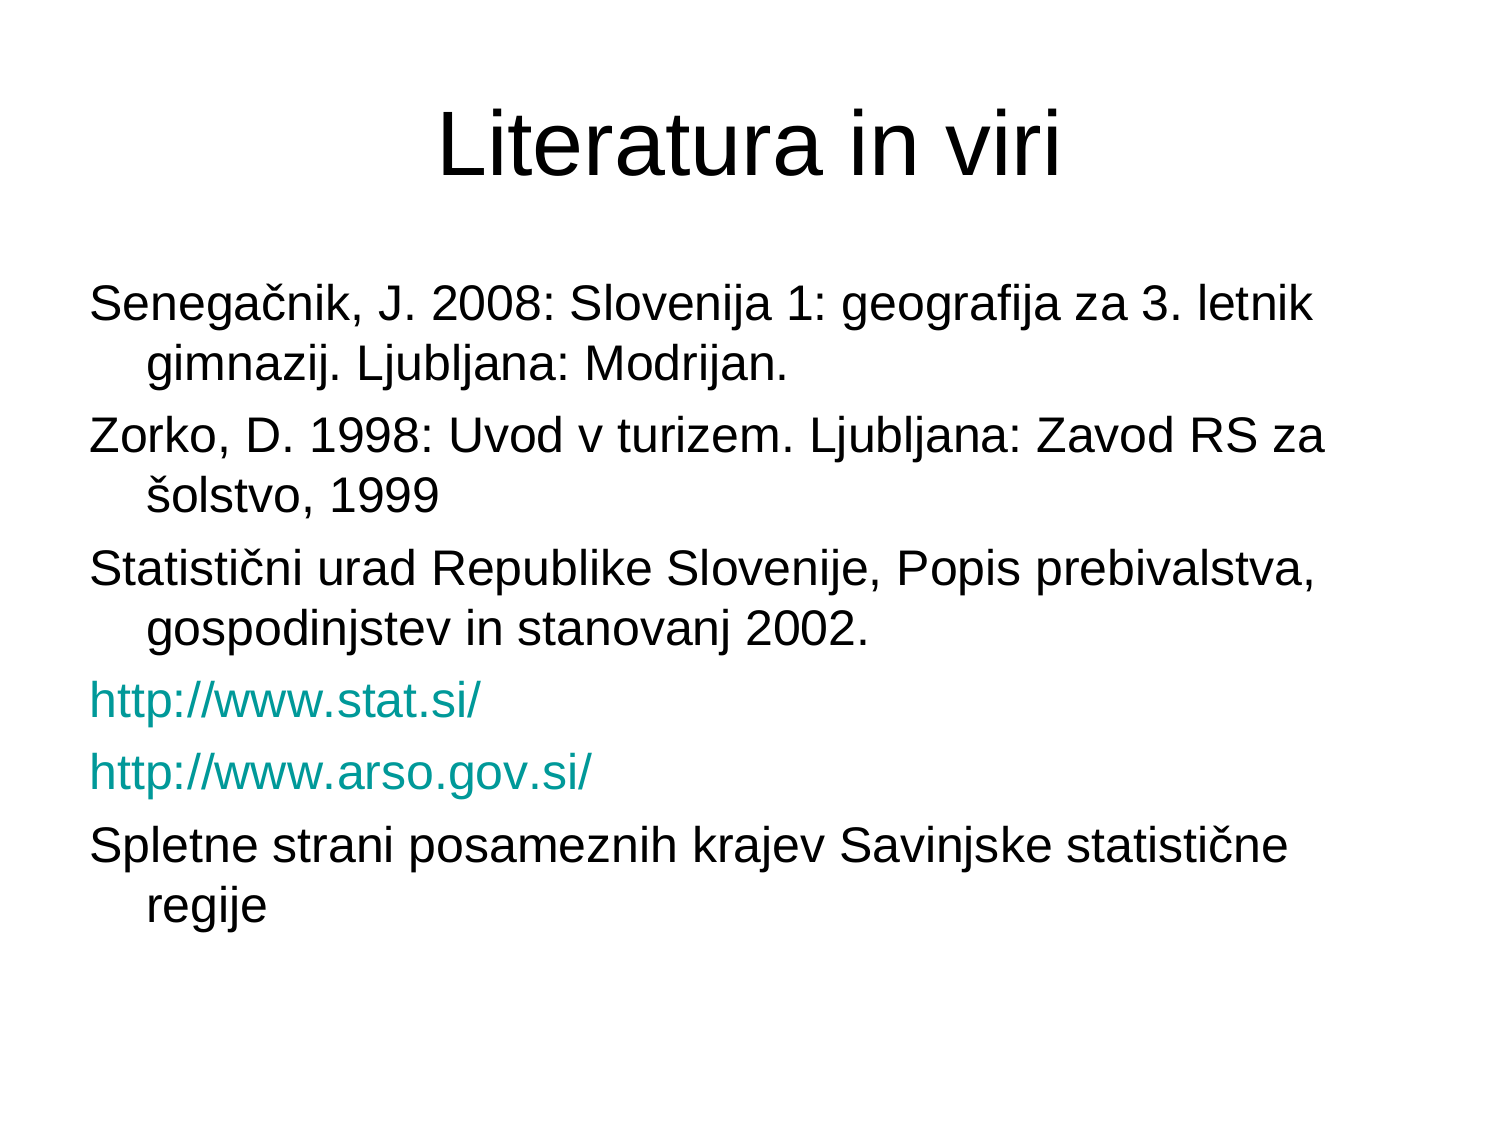

# Literatura in viri
Senegačnik, J. 2008: Slovenija 1: geografija za 3. letnik gimnazij. Ljubljana: Modrijan.
Zorko, D. 1998: Uvod v turizem. Ljubljana: Zavod RS za šolstvo, 1999
Statistični urad Republike Slovenije, Popis prebivalstva, gospodinjstev in stanovanj 2002.
http://www.stat.si/
http://www.arso.gov.si/
Spletne strani posameznih krajev Savinjske statistične regije